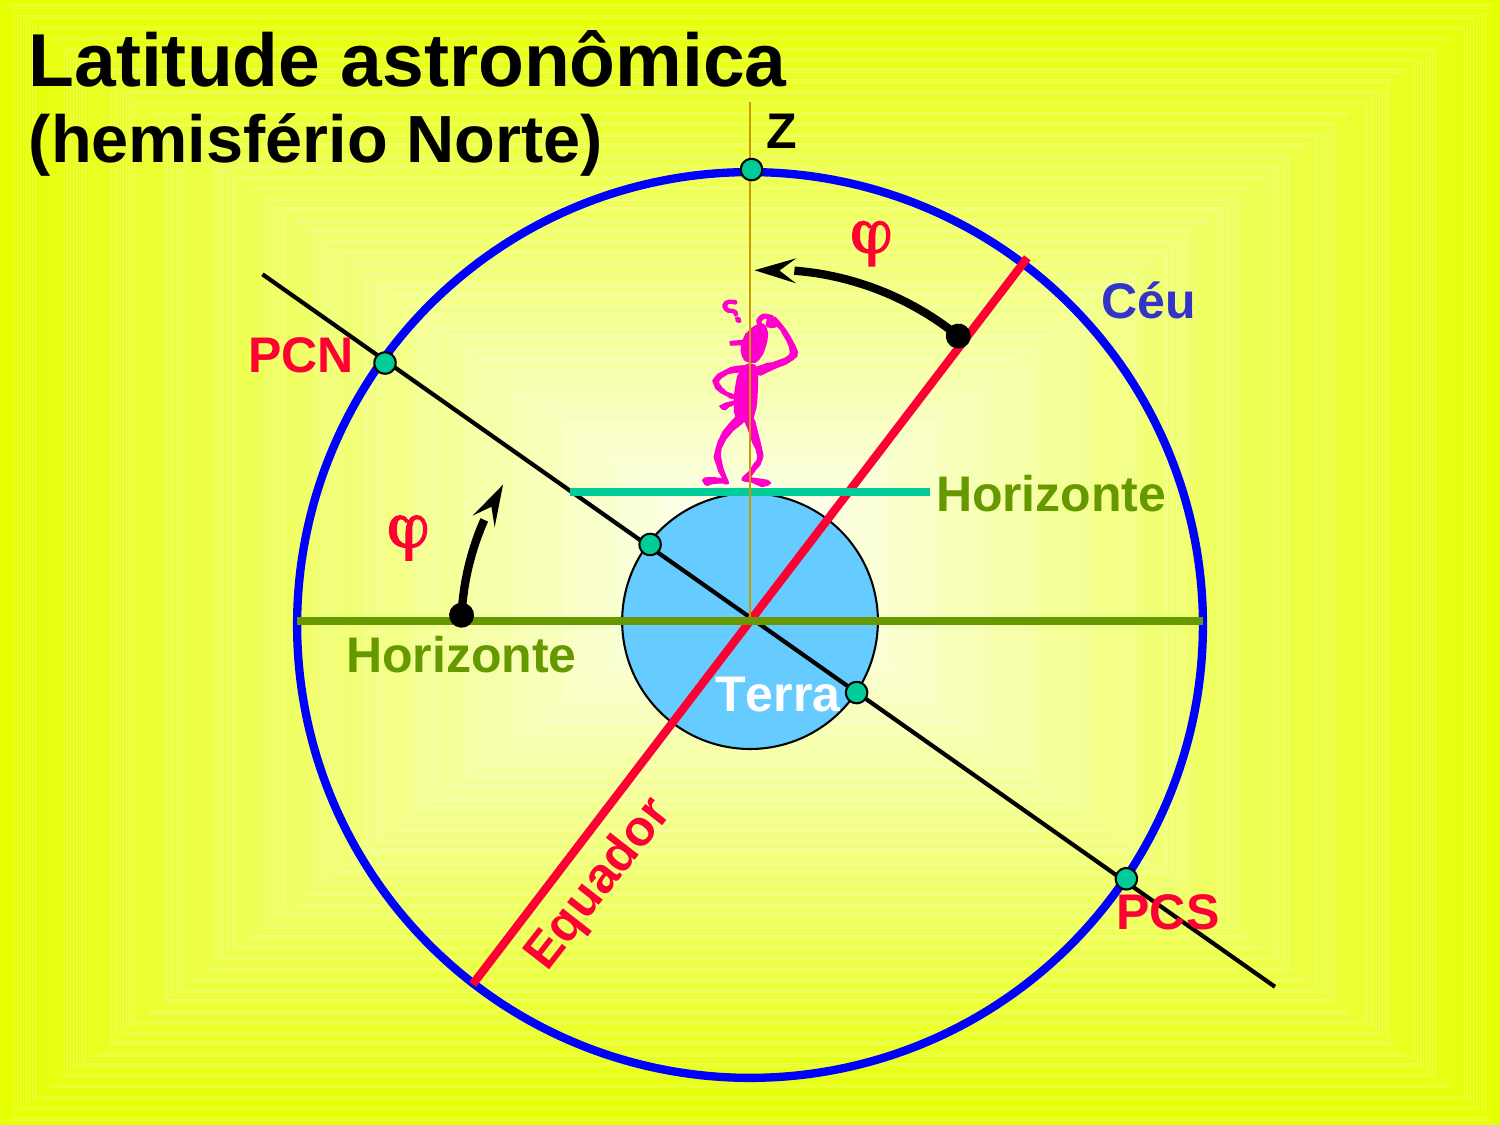

# Latitude astronômica (hemisfério Norte)
Z

Céu
PCN
Horizonte

Horizonte
Terra
Equador
PCS